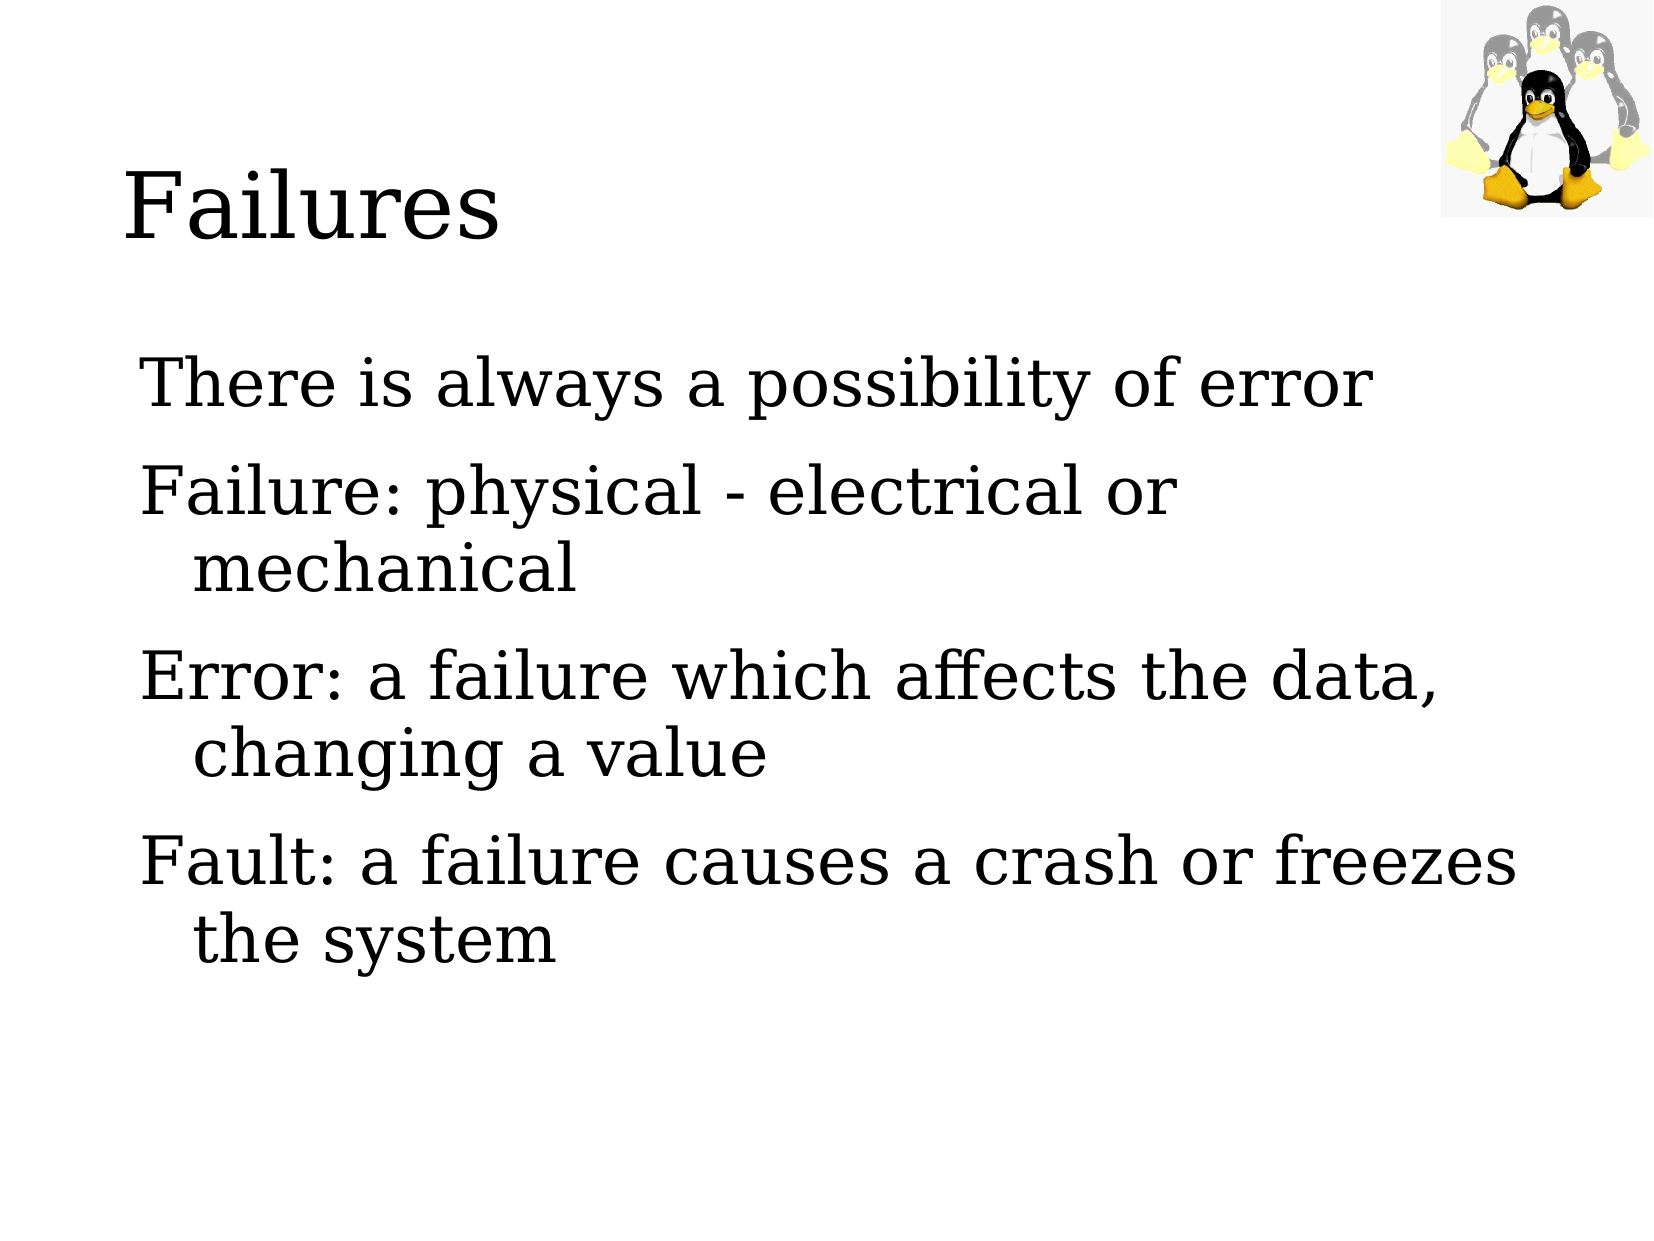

# Failures
There is always a possibility of error
Failure: physical - electrical or mechanical
Error: a failure which affects the data, changing a value
Fault: a failure causes a crash or freezes the system